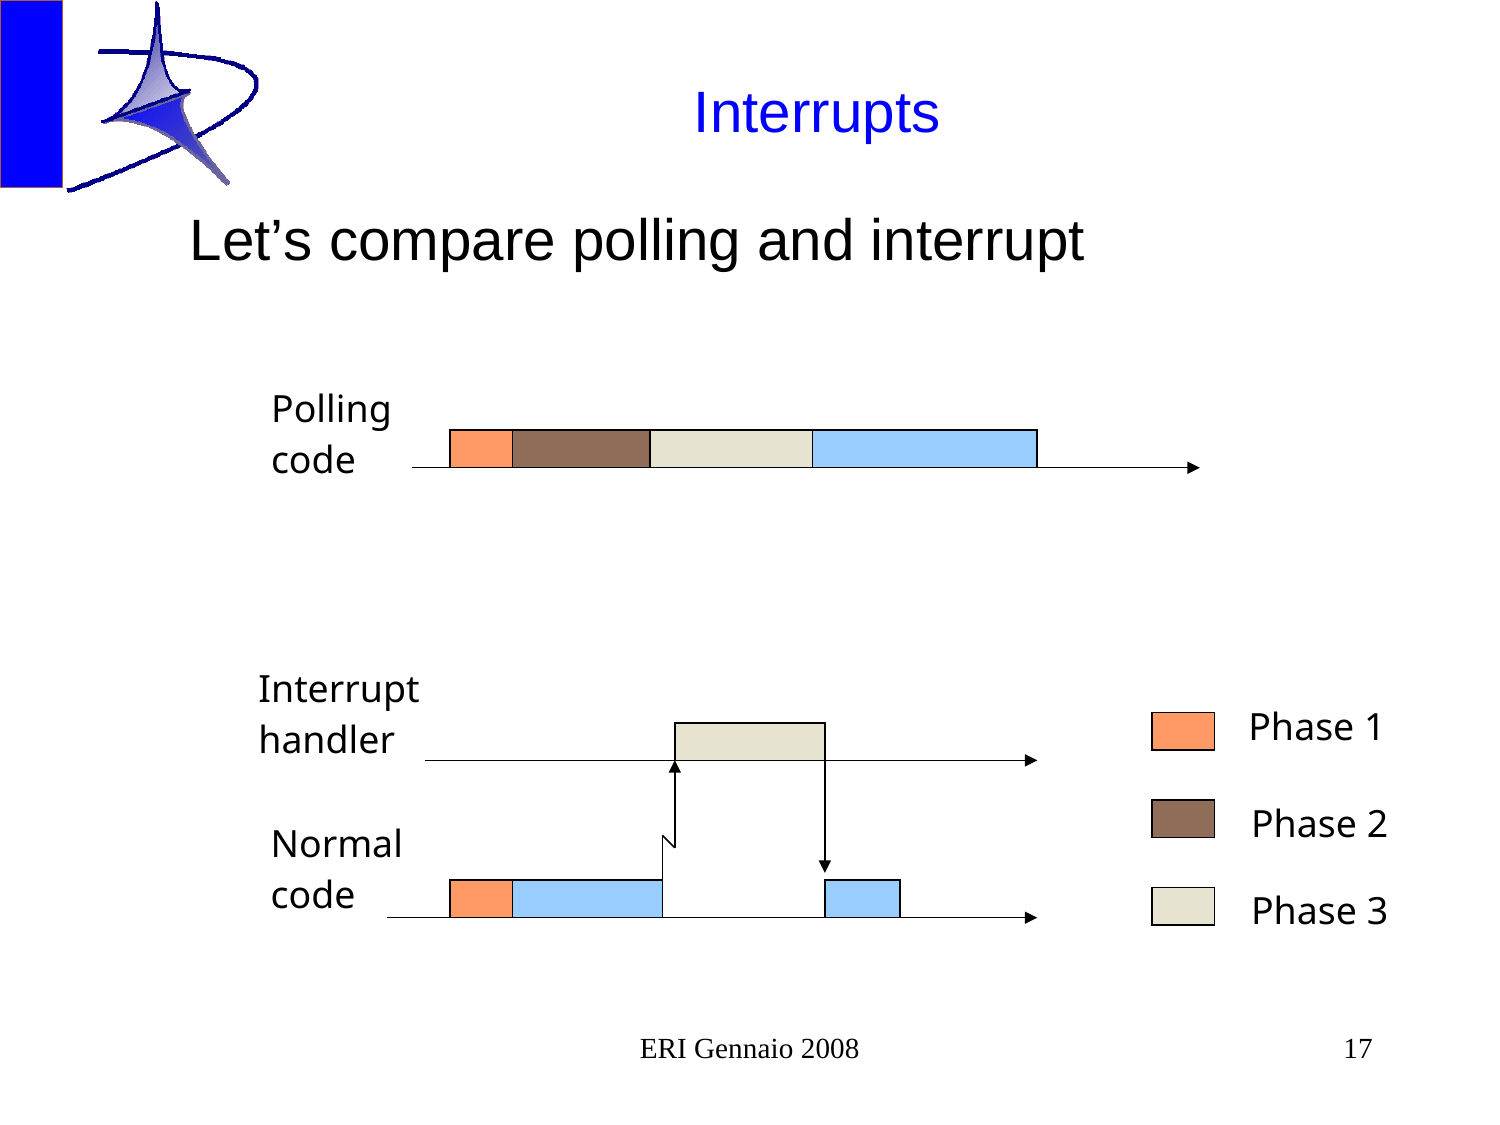

# Interrupts
Let’s compare polling and interrupt
Polling
code
Interrupt
handler
Phase 1
Phase 2
Normal
code
Phase 3
ERI Gennaio 2008
17